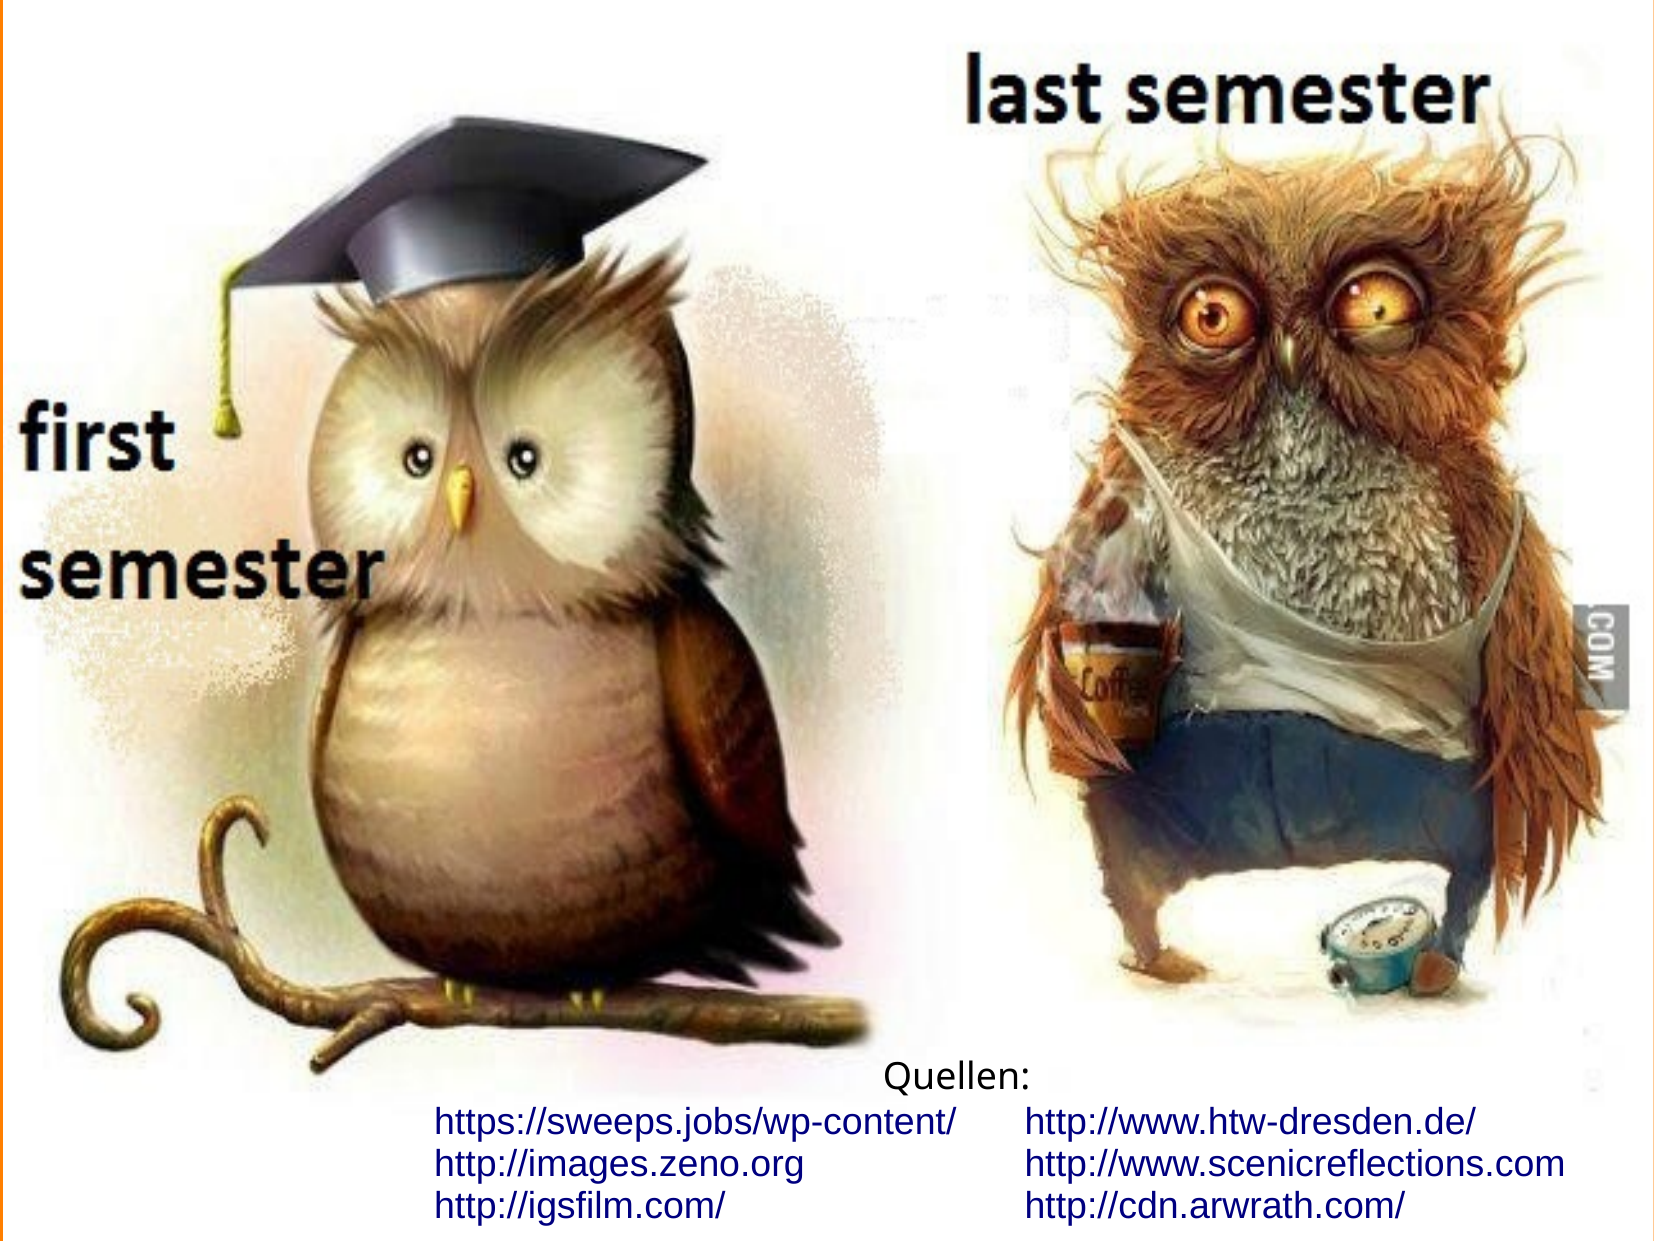

# Quellen:
			https://sweeps.jobs/wp-content/	http://www.htw-dresden.de/
			http://images.zeno.org			http://www.scenicreflections.com
			http://igsfilm.com/					http://cdn.arwrath.com/